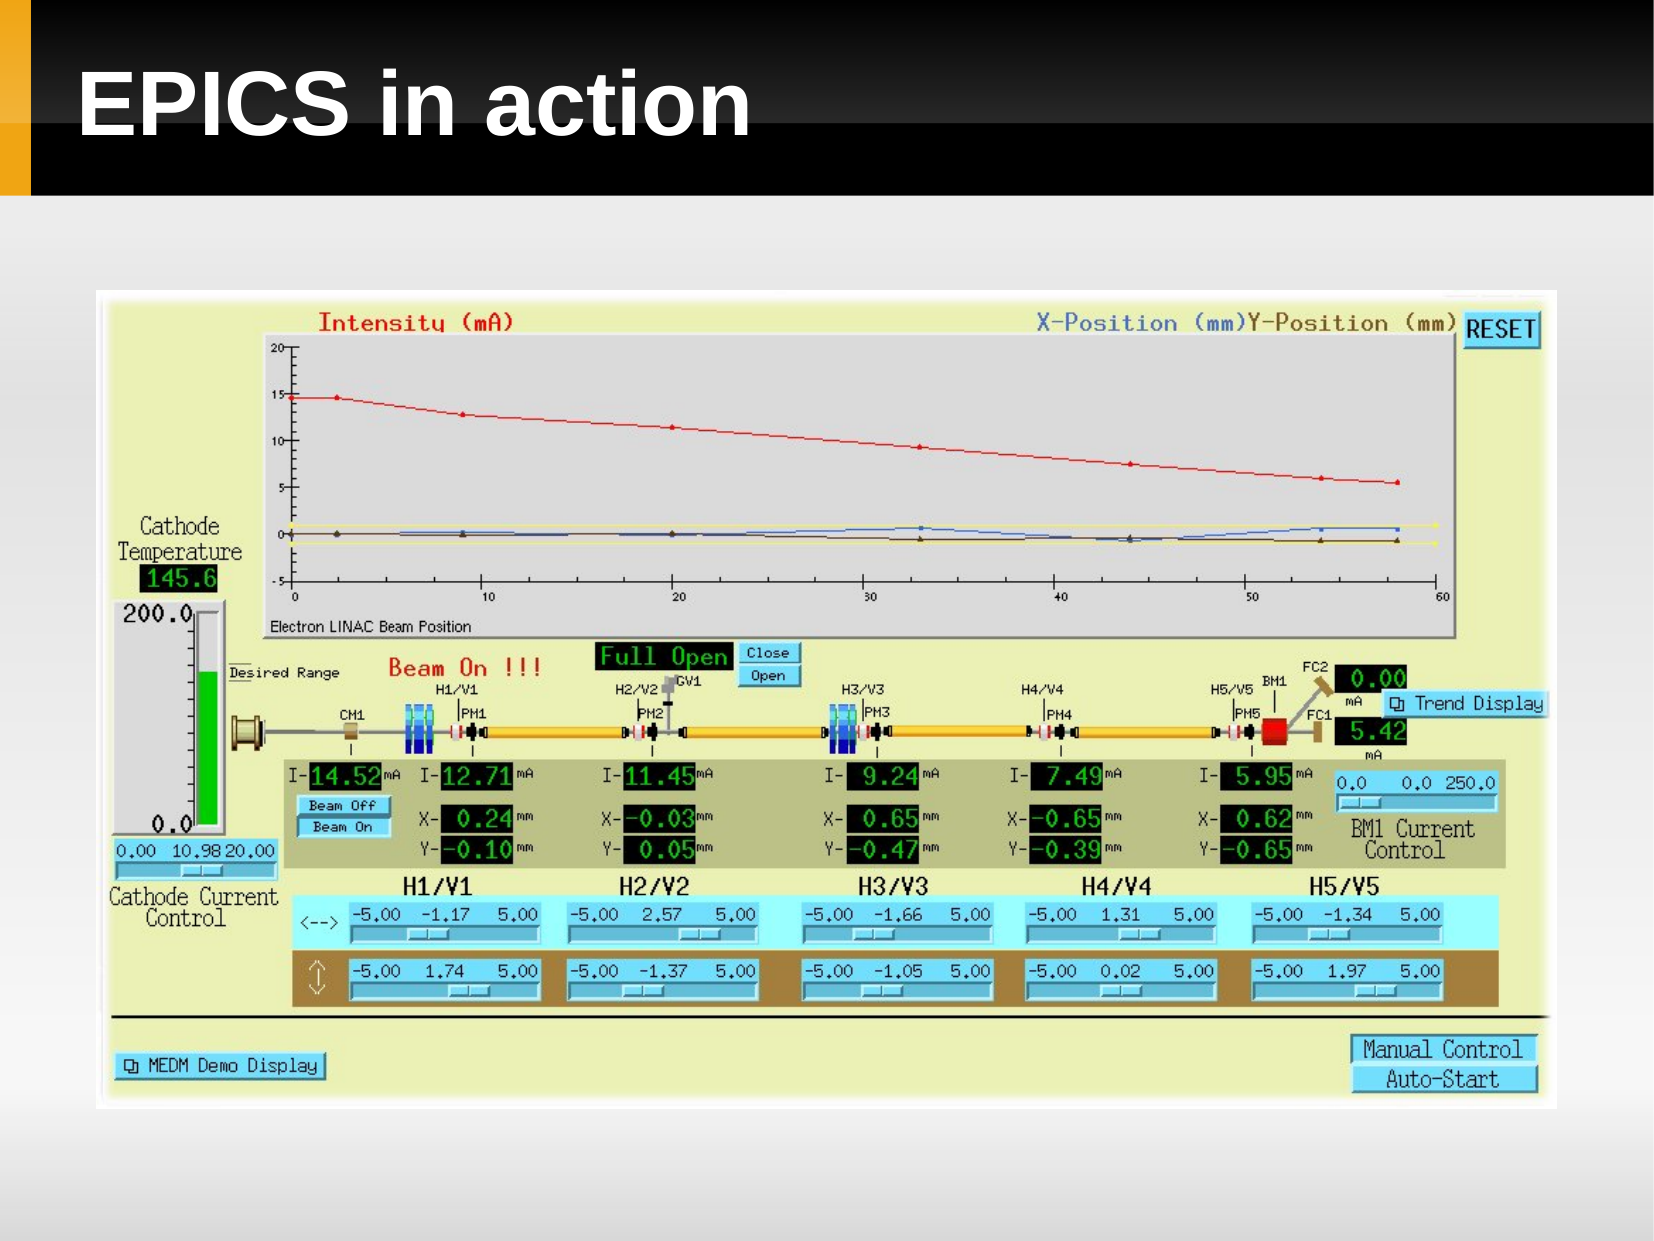

# EPICS in action
Vlinac – simulation
IOC console
MEDM
Alarm Handler
StripTool
Python Script
Scanners maybe